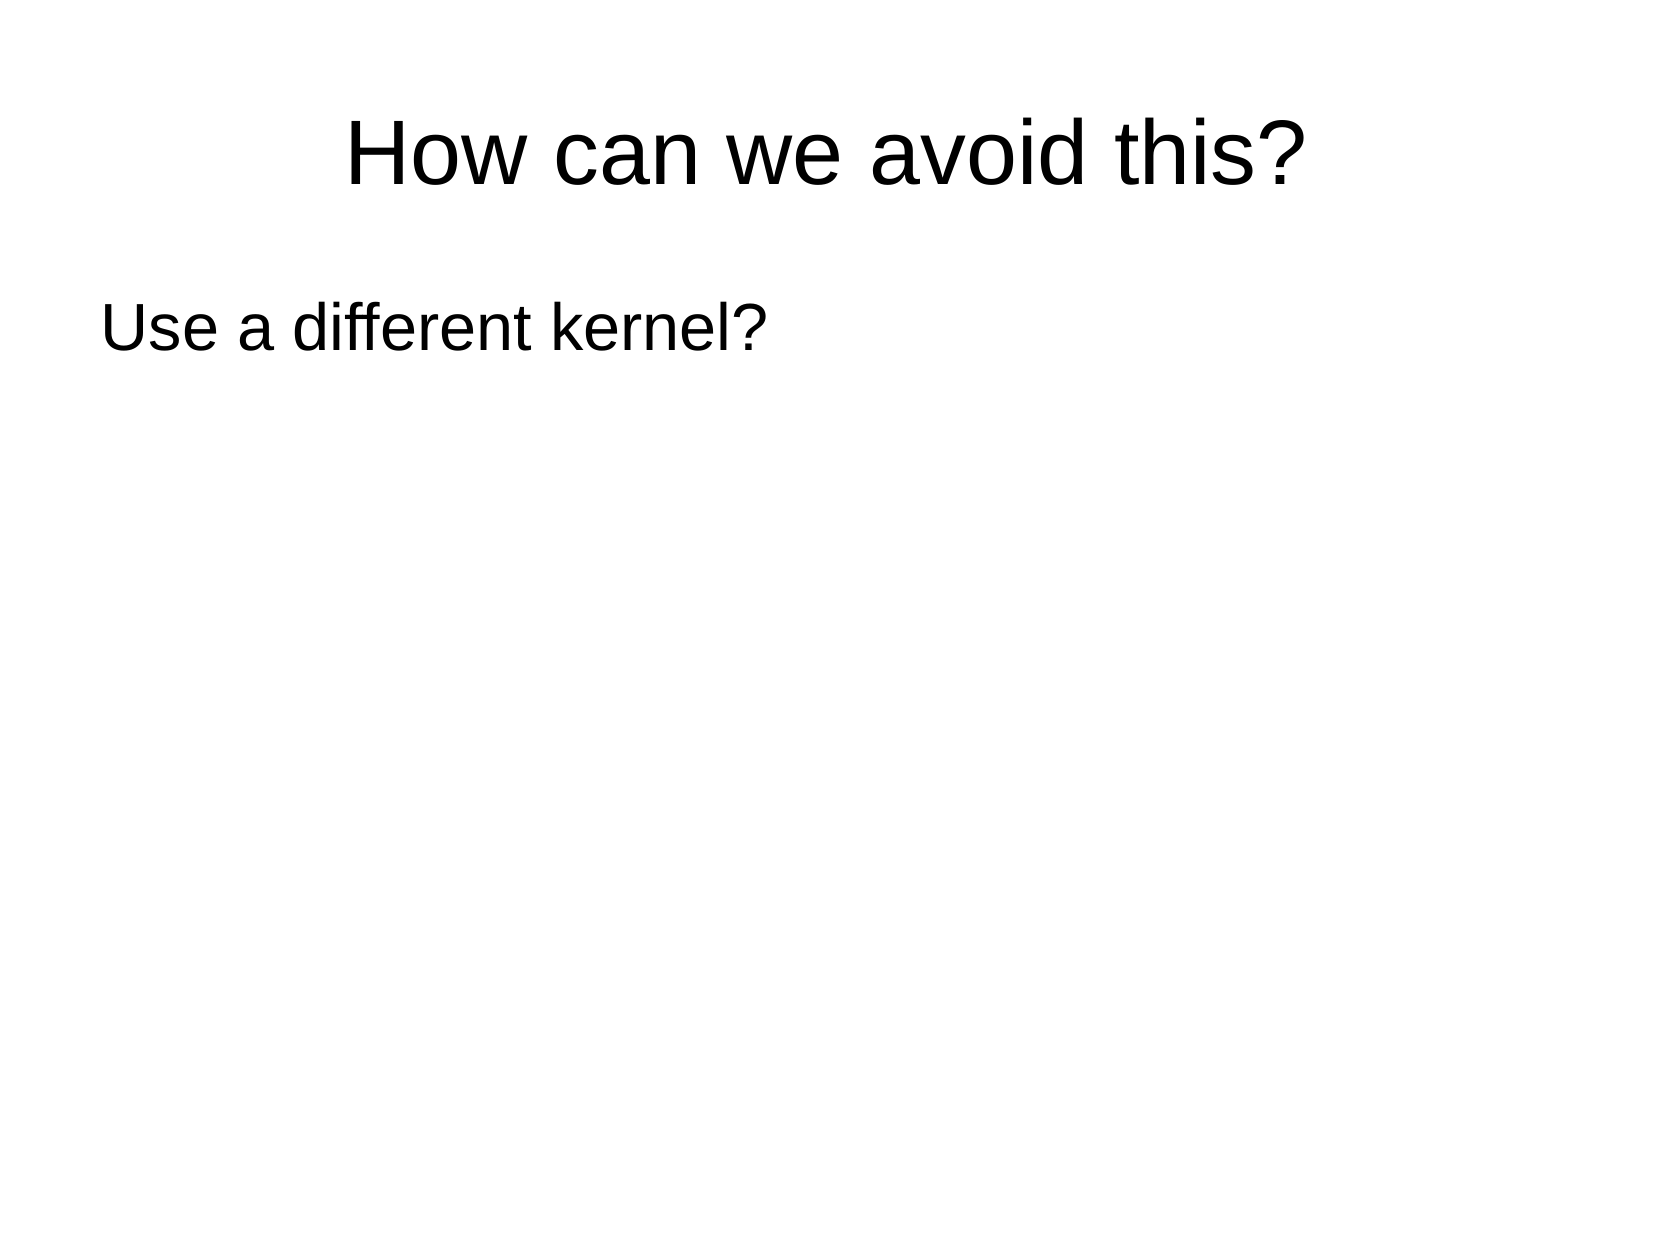

# How can we avoid this?
Use a different kernel?